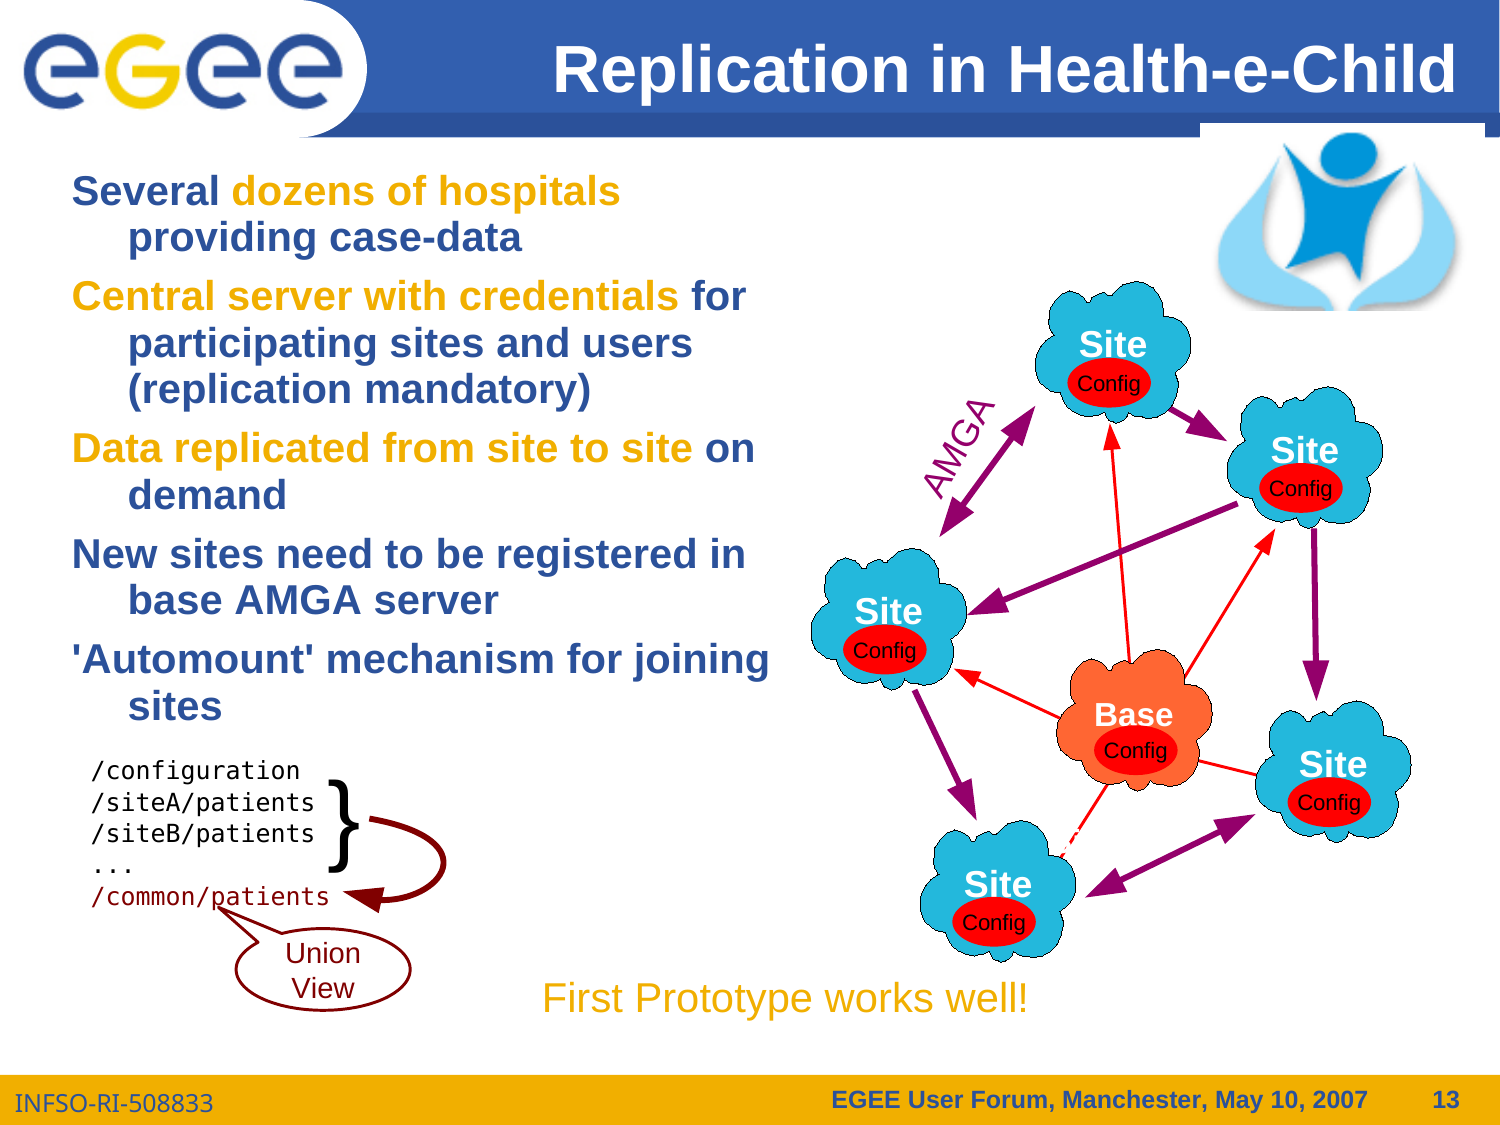

# Replication in Health-e-Child
Several dozens of hospitals providing case-data
Central server with credentials for participating sites and users (replication mandatory)
Data replicated from site to site on demand
New sites need to be registered in base AMGA server
'Automount' mechanism for joining sites
Site
Config
Site
Config
AMGA
Site
Config
Base
Config
Site
Config
Site
Site
Config
Site
/configuration
/siteA/patients
/siteB/patients
...
/common/patients
}
Union View
First Prototype works well!